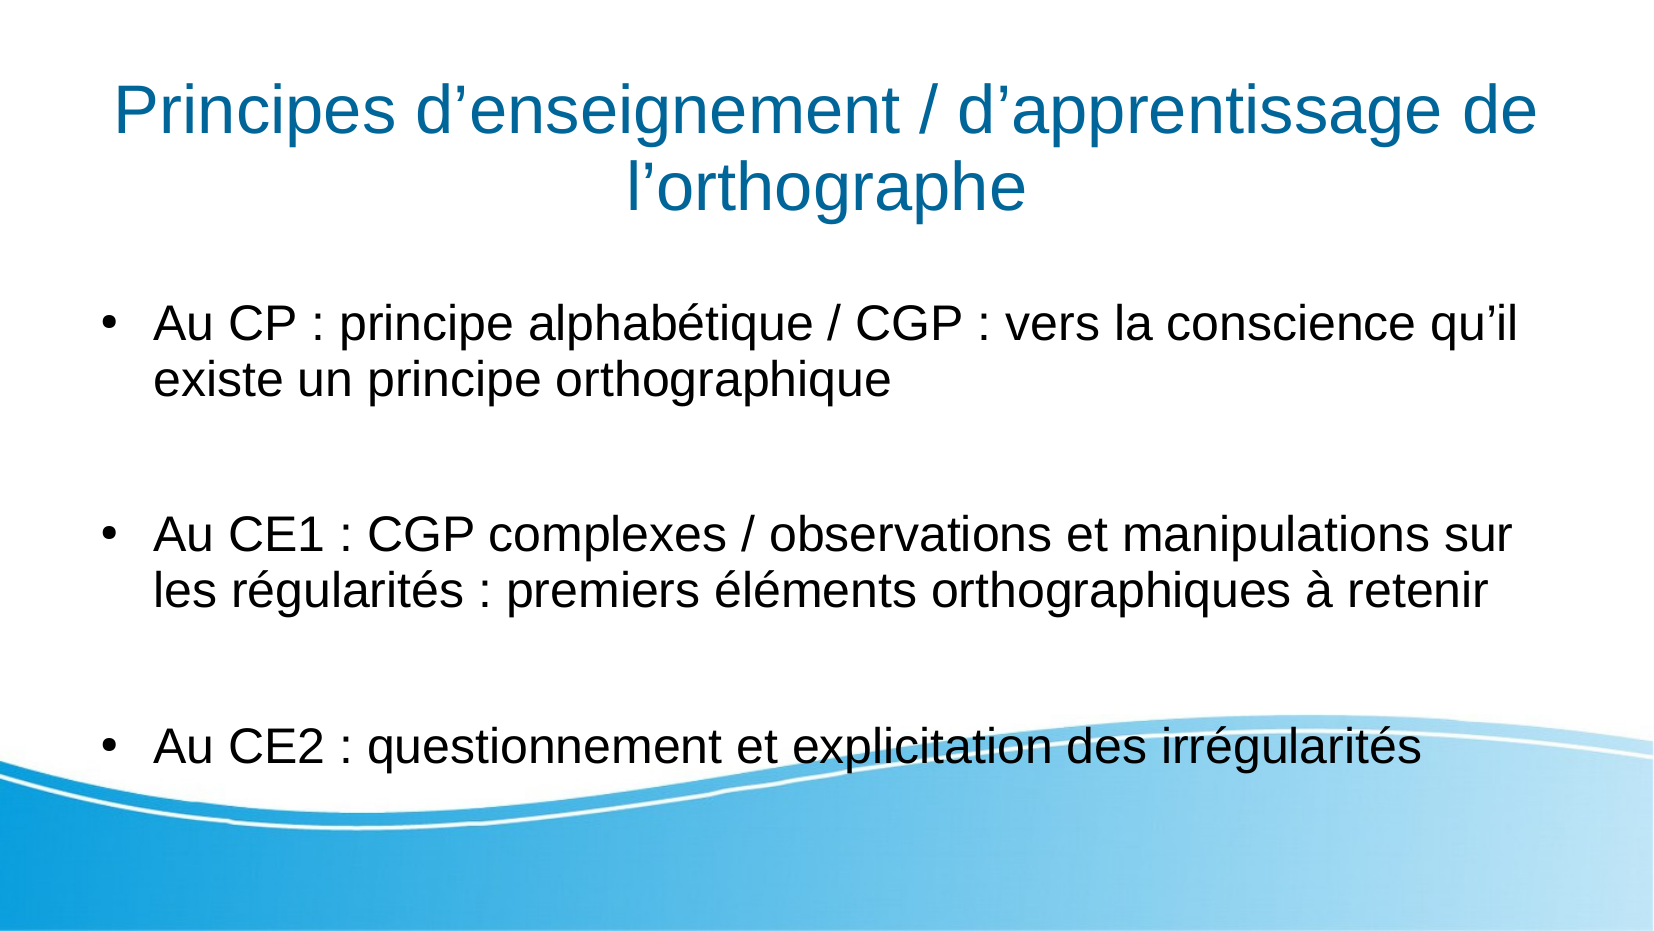

# Principes d’enseignement / d’apprentissage de l’orthographe
Au CP : principe alphabétique / CGP : vers la conscience qu’il existe un principe orthographique
Au CE1 : CGP complexes / observations et manipulations sur les régularités : premiers éléments orthographiques à retenir
Au CE2 : questionnement et explicitation des irrégularités